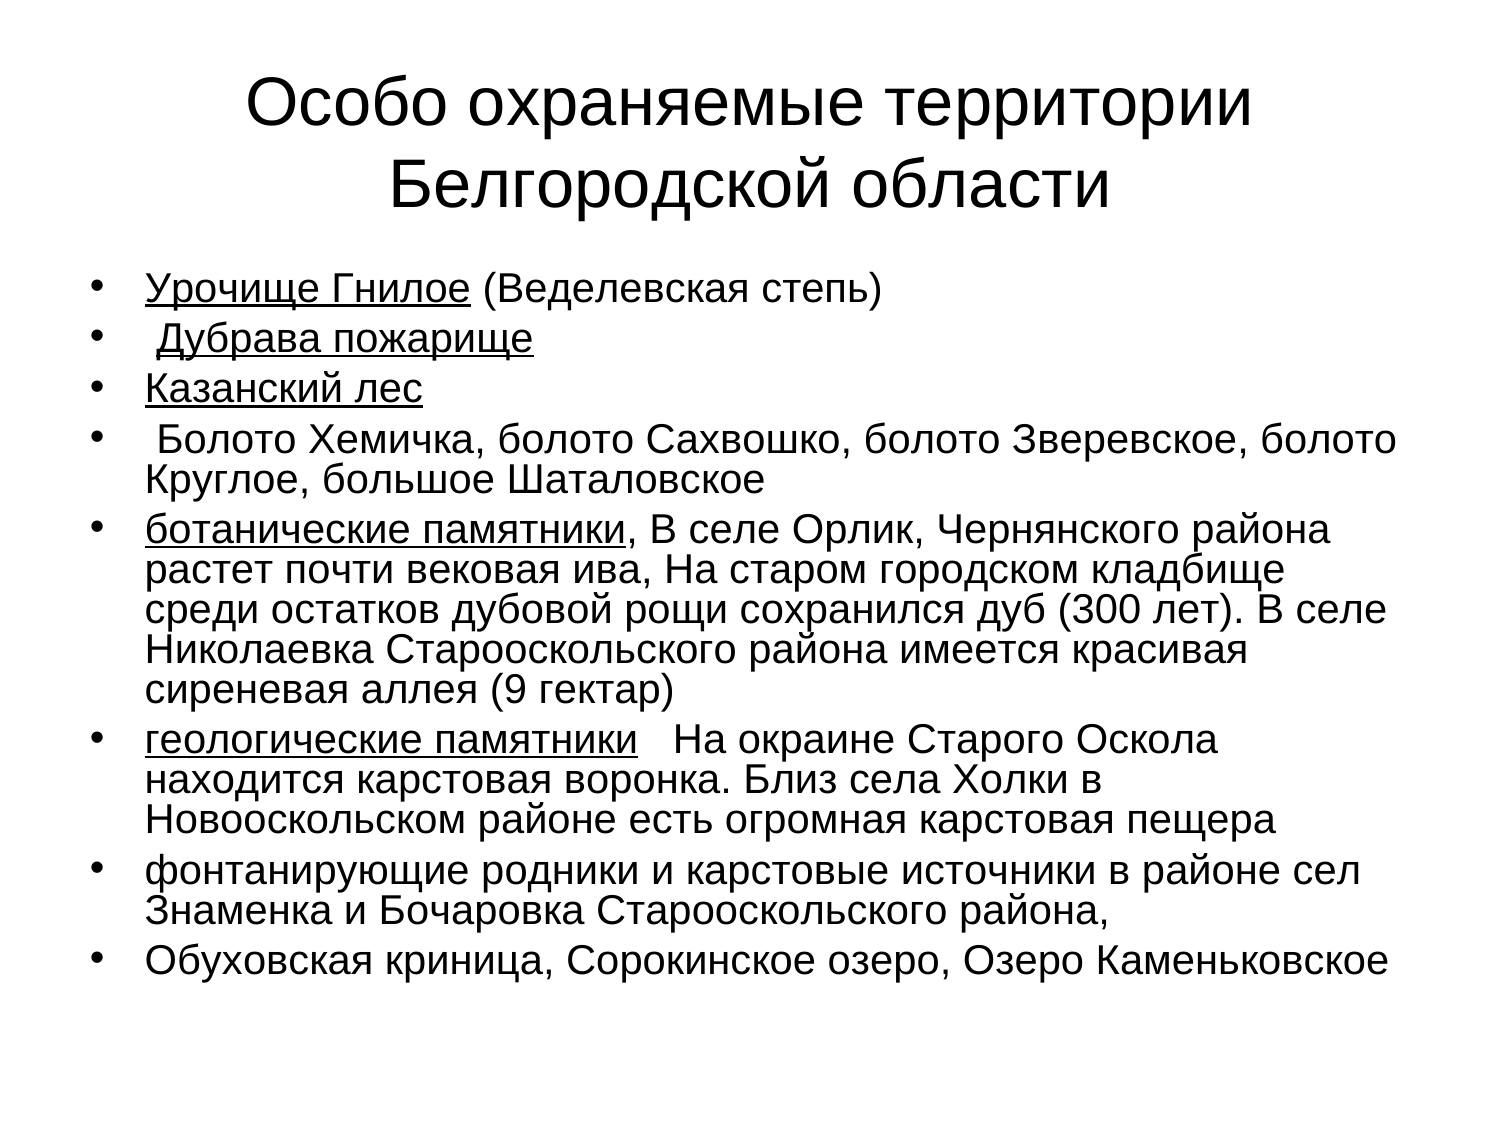

# Особо охраняемые территории Белгородской области
Урочище Гнилое (Веделевская степь)
 Дубрава пожарище
Казанский лес
 Болото Хемичка, болото Сахвошко, болото Зверевское, болото Круглое, большое Шаталовское
ботанические памятники, В селе Орлик, Чернянского района растет почти вековая ива, На старом городском кладбище среди остатков дубовой рощи сохранился дуб (300 лет). В селе Николаевка Старооскольского района имеется красивая сиреневая аллея (9 гектар)
геологические памятники На окраине Старого Оскола находится карстовая воронка. Близ села Холки в Новооскольском районе есть огромная карстовая пещера
фонтанирующие родники и карстовые источники в районе сел Знаменка и Бочаровка Старооскольского района,
Обуховская криница, Сорокинское озеро, Озеро Каменьковское